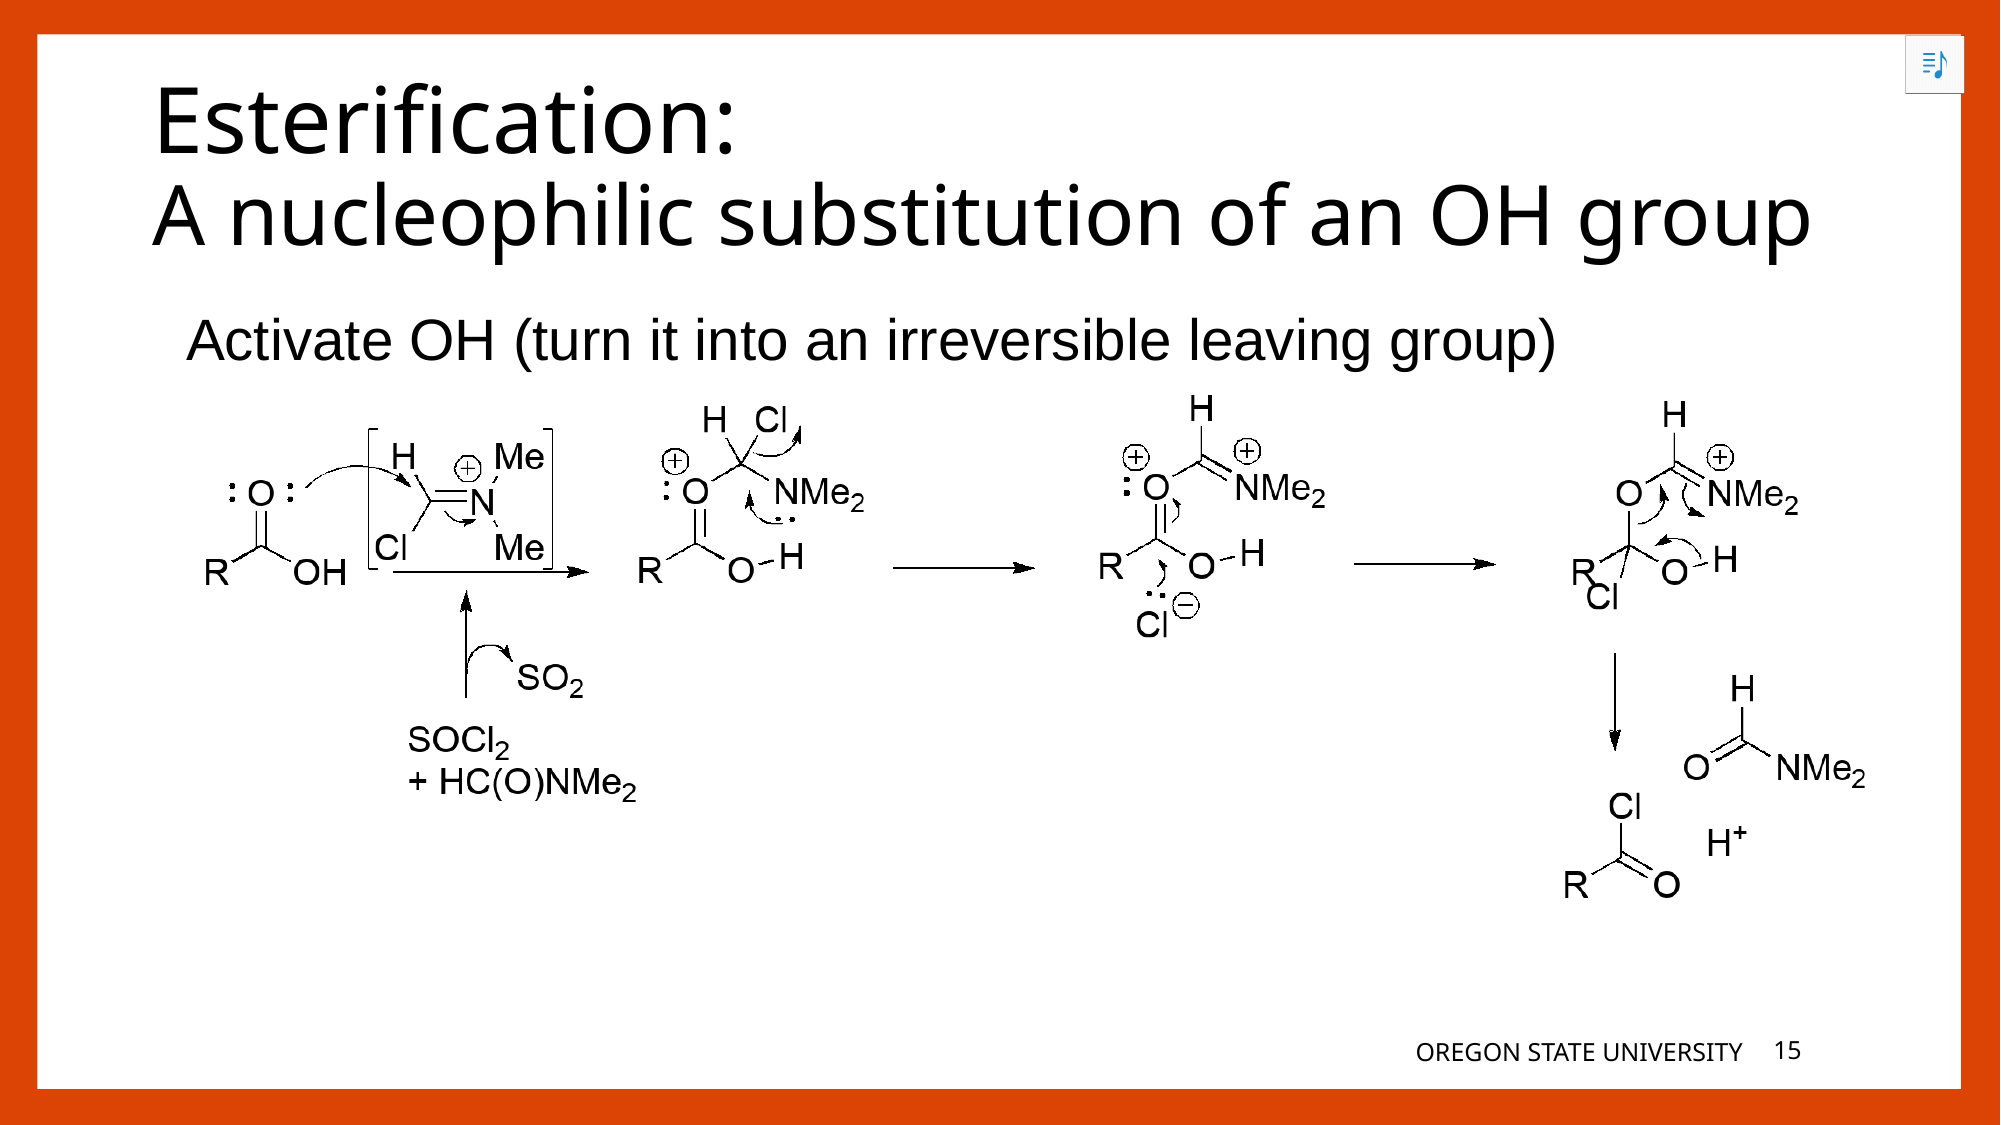

# Esterification: A nucleophilic substitution of an OH group
Activate OH (turn it into an irreversible leaving group)
OREGON STATE UNIVERSITY